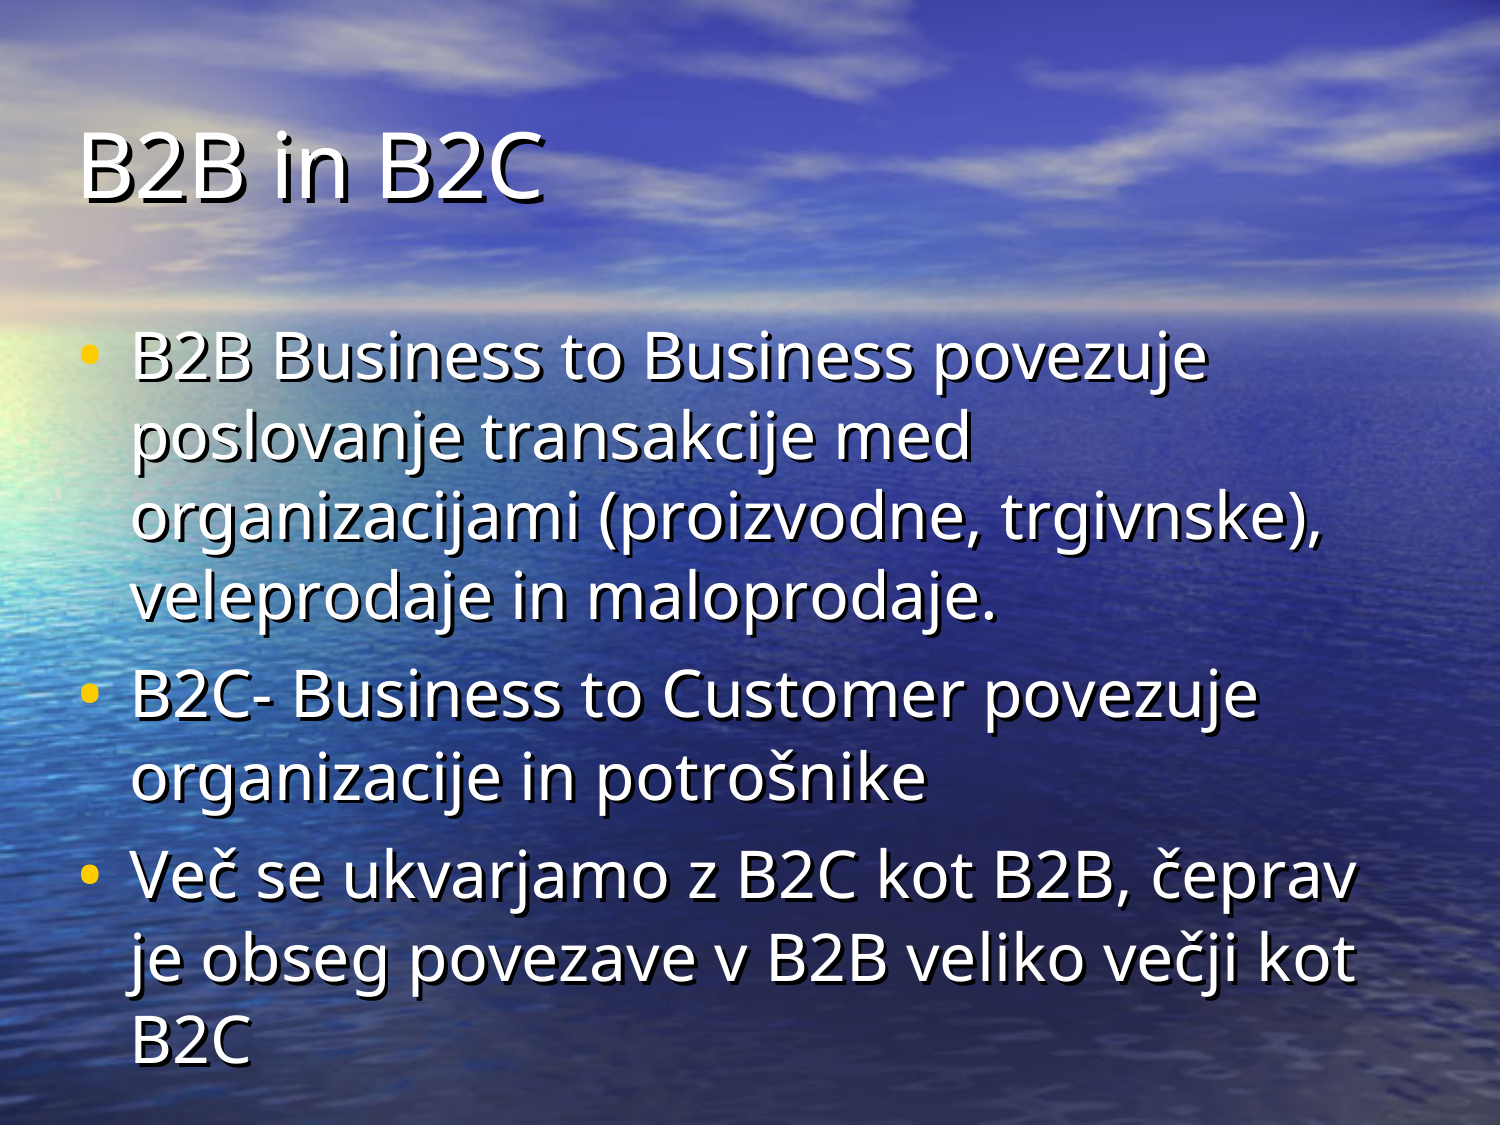

# B2B in B2C
B2B Business to Business povezuje poslovanje transakcije med organizacijami (proizvodne, trgivnske), veleprodaje in maloprodaje.
B2C- Business to Customer povezuje organizacije in potrošnike
Več se ukvarjamo z B2C kot B2B, čeprav je obseg povezave v B2B veliko večji kot B2C